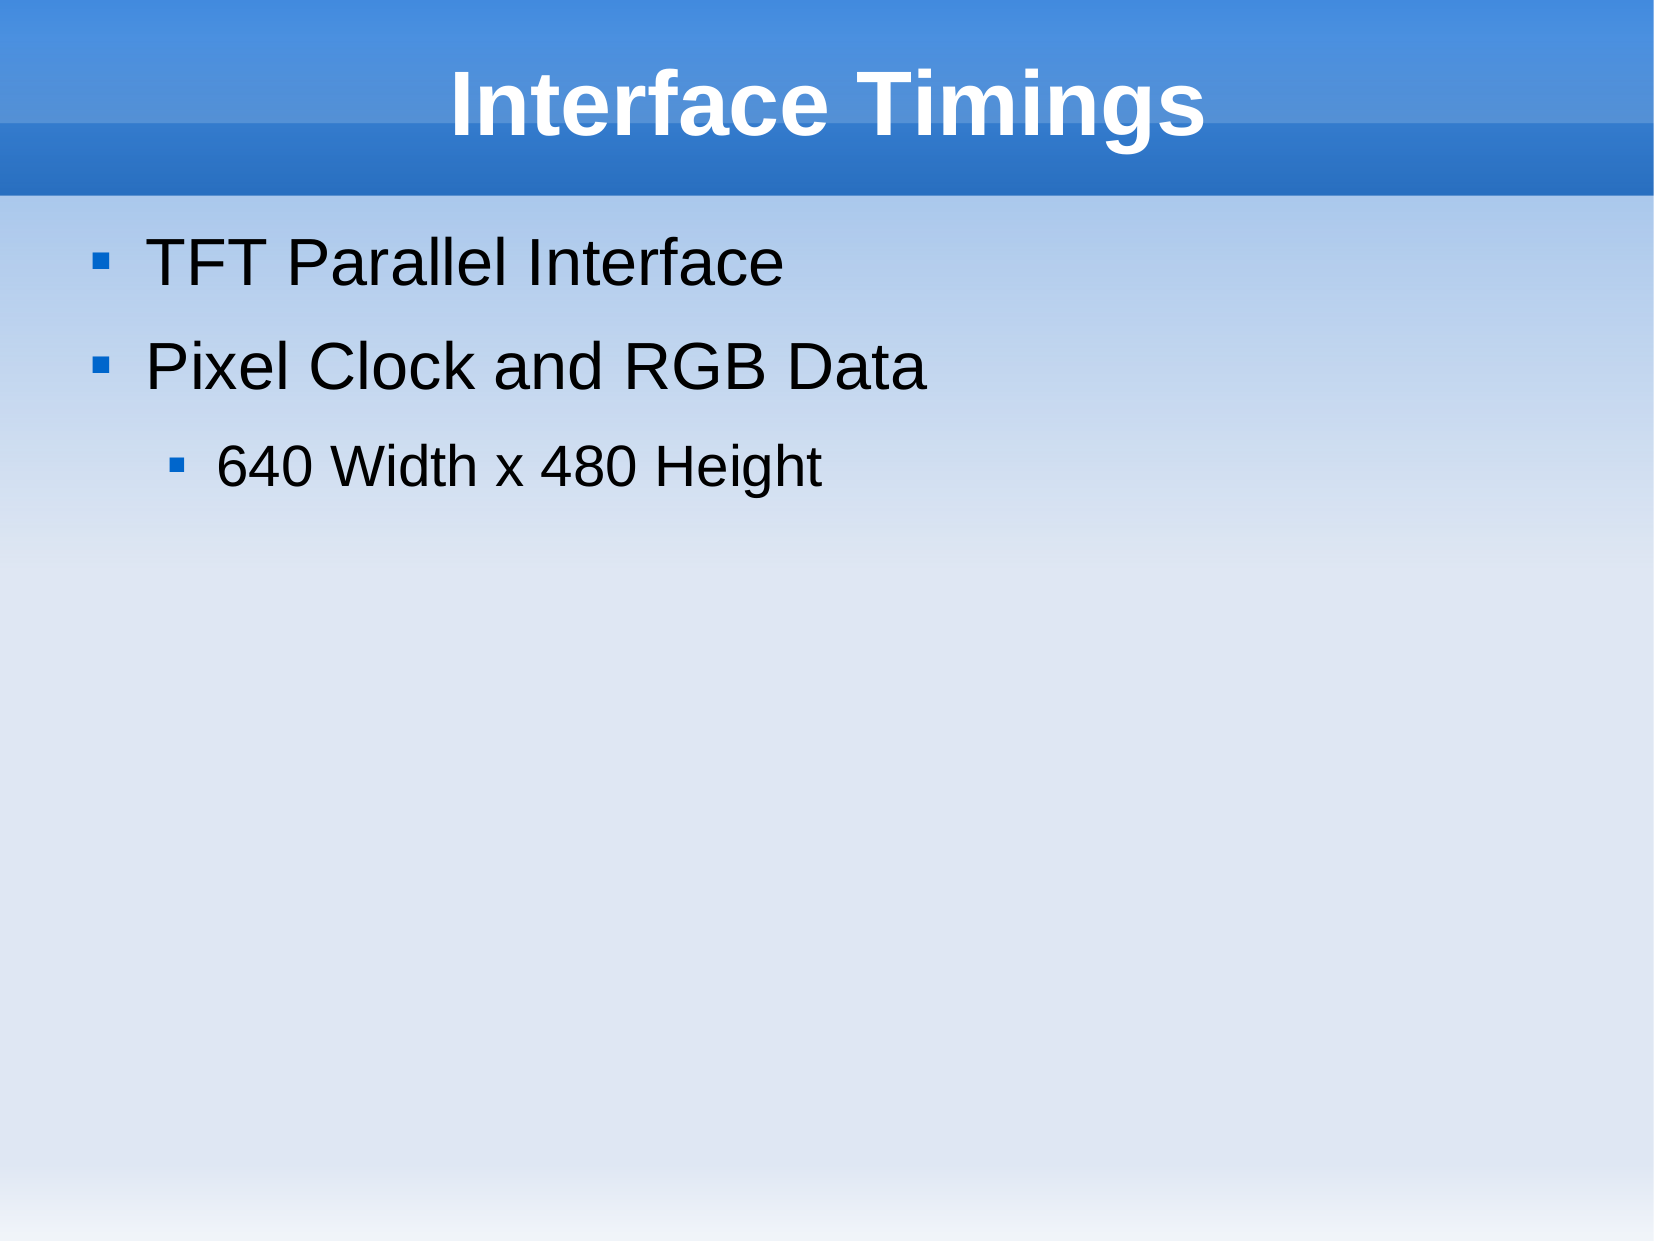

# Interface Timings
TFT Parallel Interface
Pixel Clock and RGB Data
640 Width x 480 Height